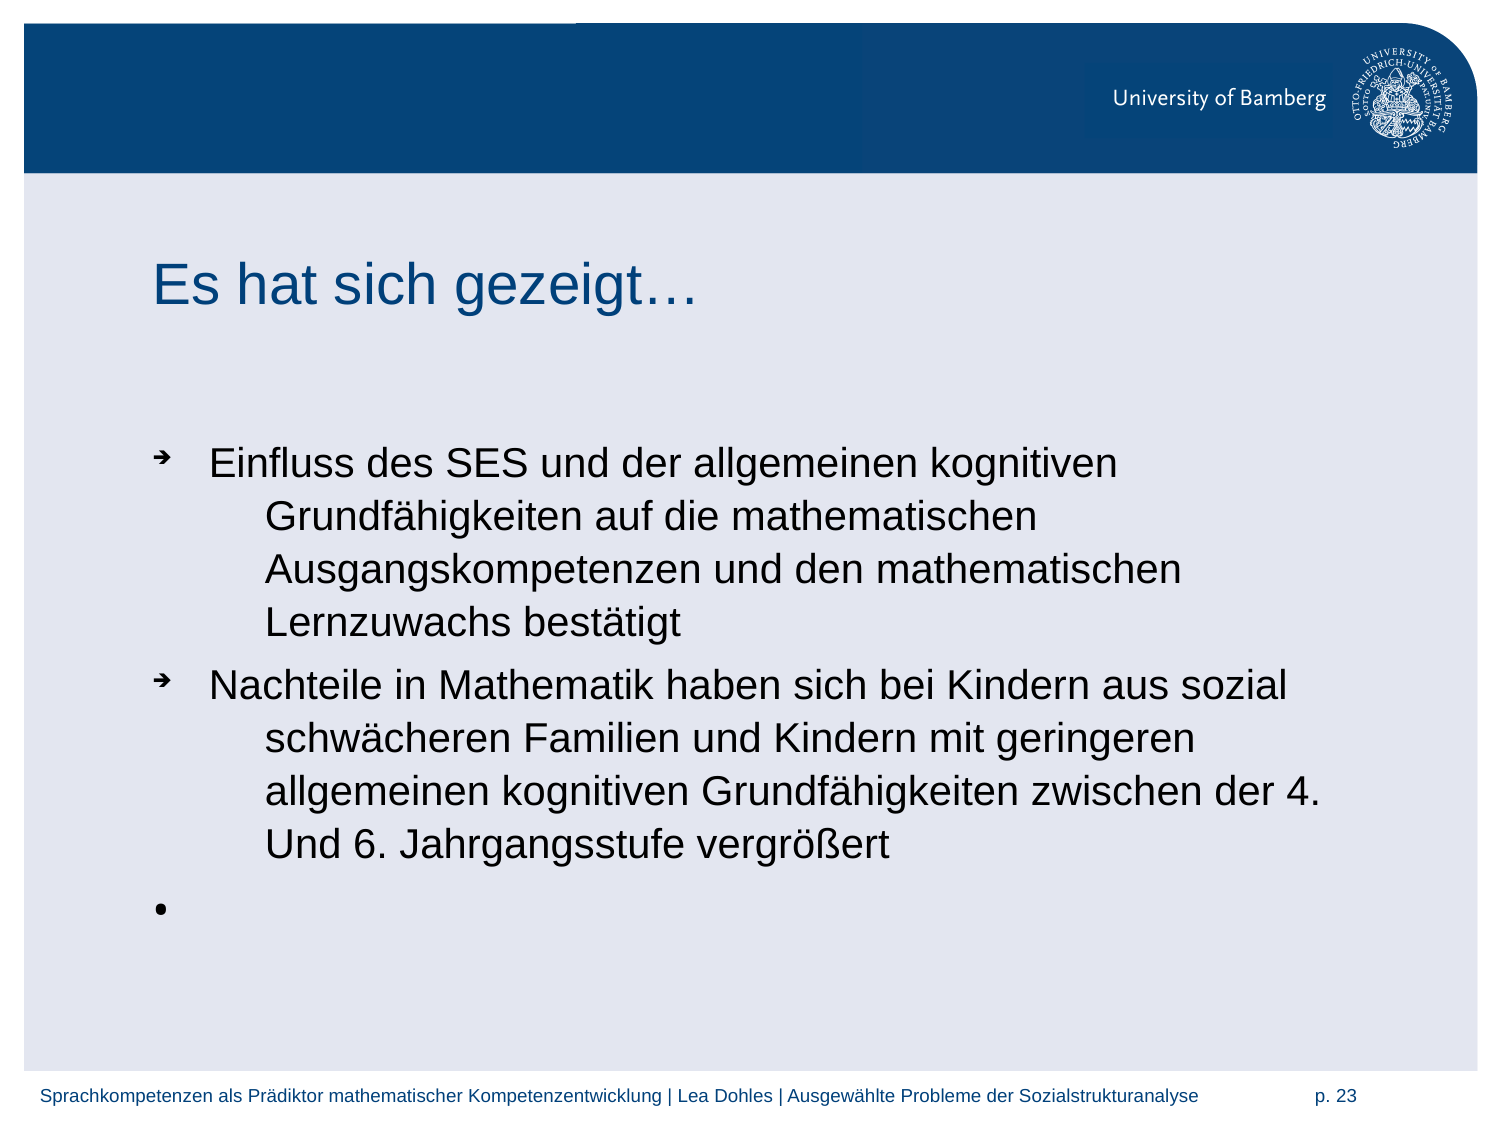

# Es hat sich gezeigt…
Einfluss des SES und der allgemeinen kognitiven Grundfähigkeiten auf die mathematischen Ausgangskompetenzen und den mathematischen Lernzuwachs bestätigt
Nachteile in Mathematik haben sich bei Kindern aus sozial schwächeren Familien und Kindern mit geringeren allgemeinen kognitiven Grundfähigkeiten zwischen der 4. Und 6. Jahrgangsstufe vergrößert